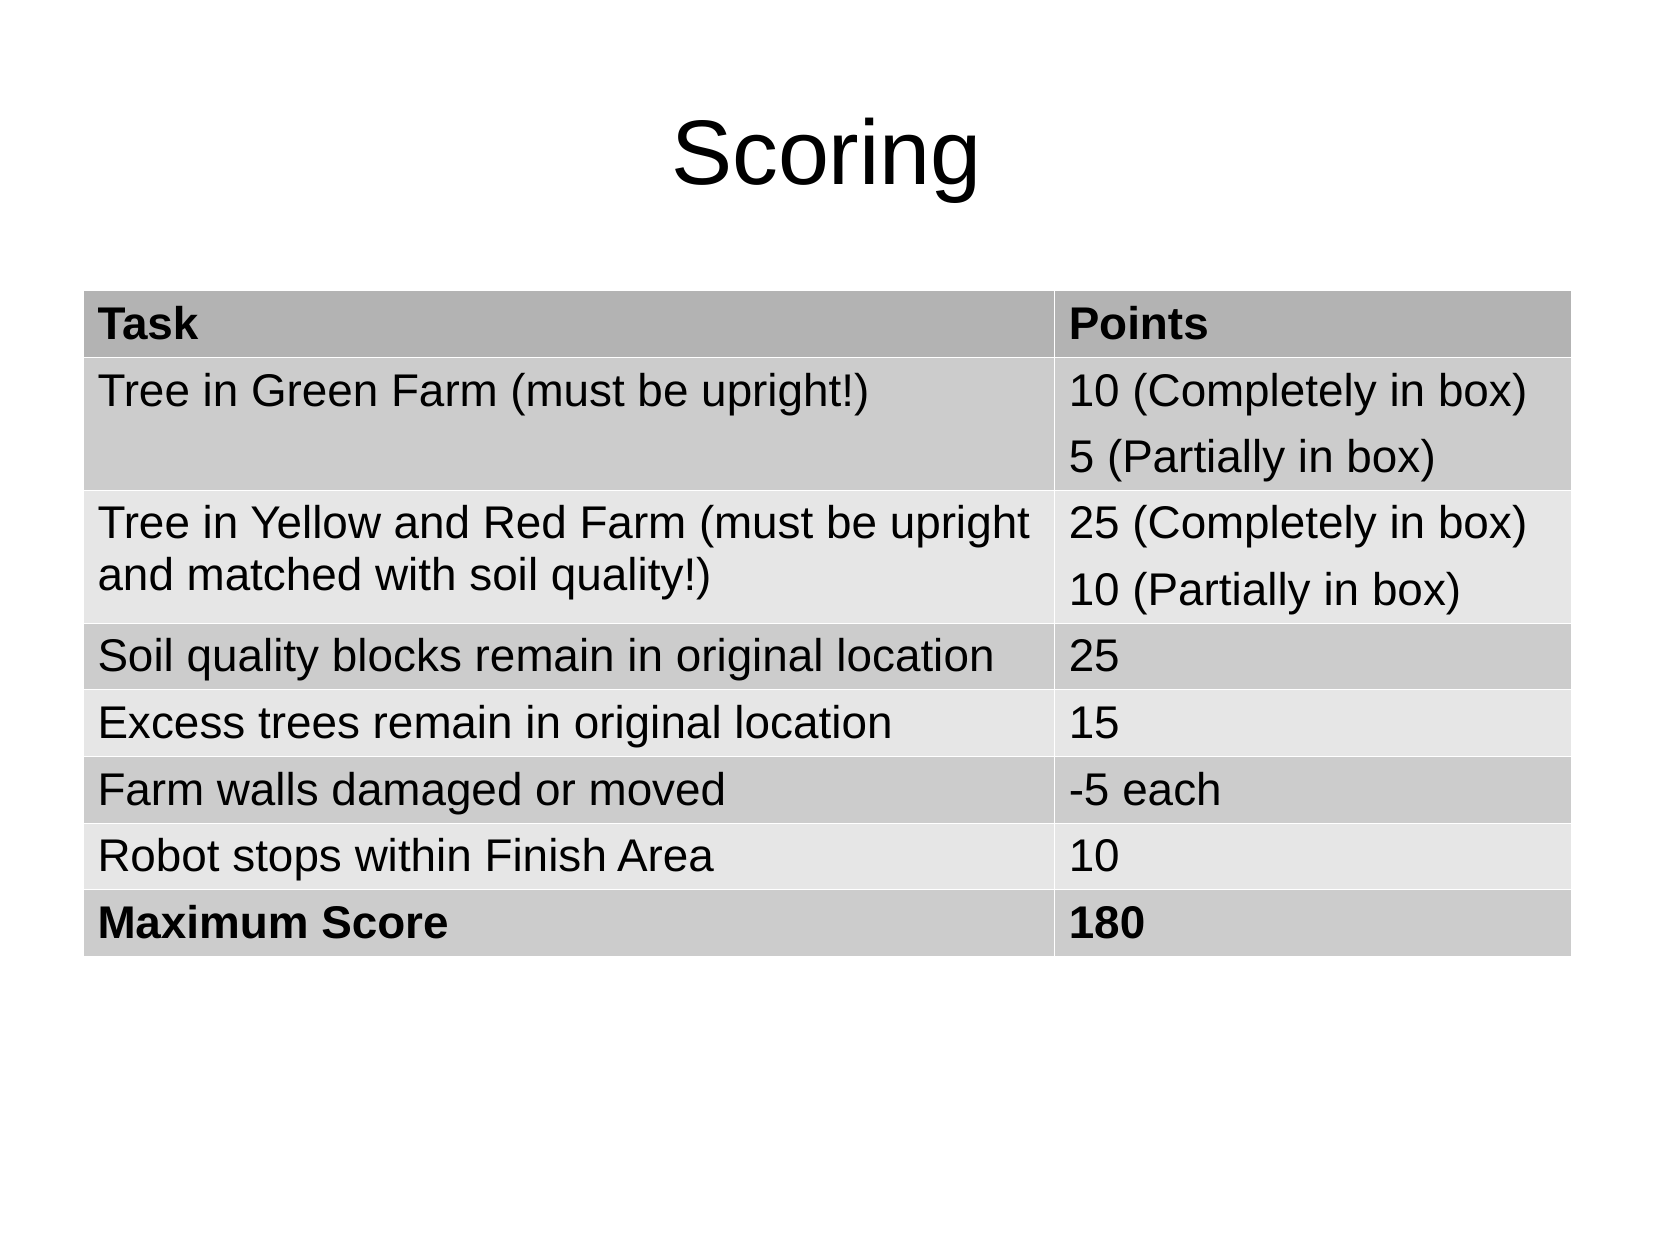

# Scoring
| Task | Points |
| --- | --- |
| Tree in Green Farm (must be upright!) | 10 (Completely in box) 5 (Partially in box) |
| Tree in Yellow and Red Farm (must be upright and matched with soil quality!) | 25 (Completely in box) 10 (Partially in box) |
| Soil quality blocks remain in original location | 25 |
| Excess trees remain in original location | 15 |
| Farm walls damaged or moved | -5 each |
| Robot stops within Finish Area | 10 |
| Maximum Score | 180 |